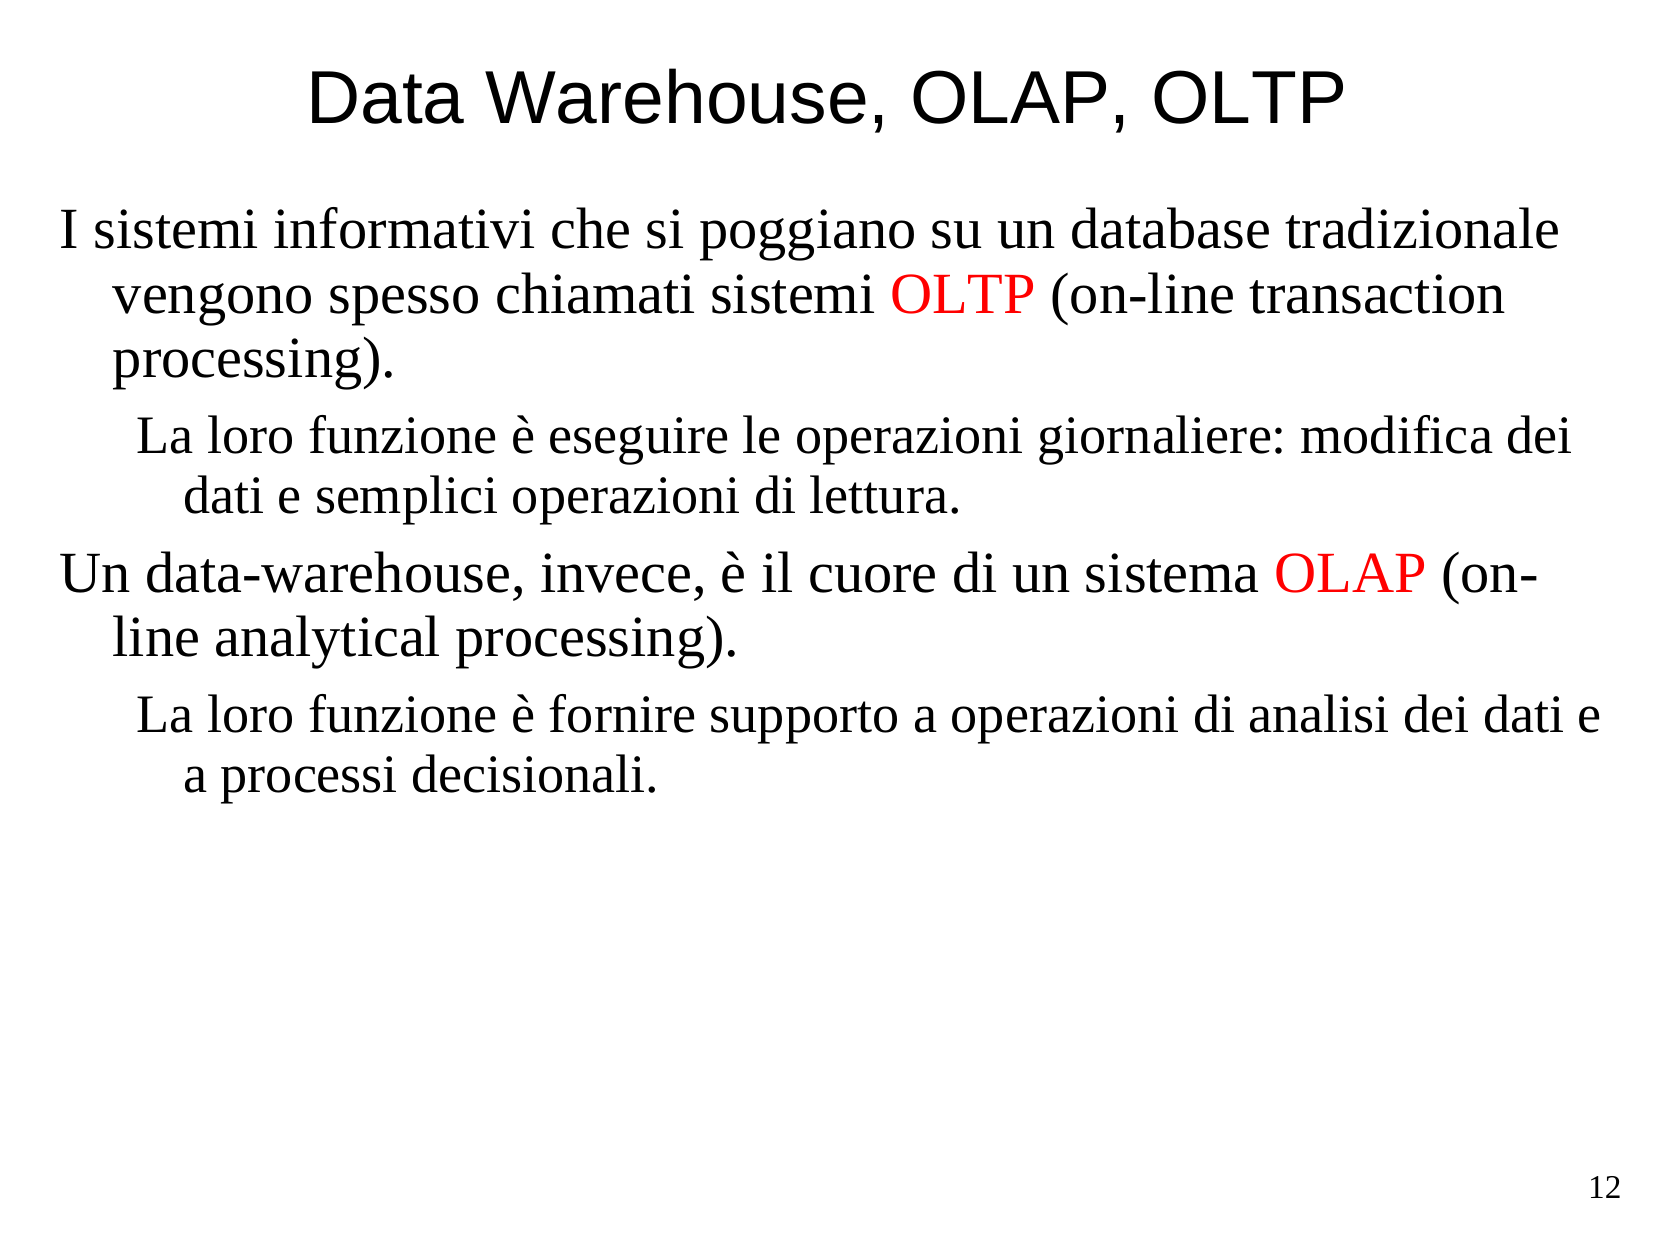

# Data Warehouse, OLAP, OLTP
I sistemi informativi che si poggiano su un database tradizionale vengono spesso chiamati sistemi OLTP (on-line transaction processing).
La loro funzione è eseguire le operazioni giornaliere: modifica dei dati e semplici operazioni di lettura.
Un data-warehouse, invece, è il cuore di un sistema OLAP (on-line analytical processing).
La loro funzione è fornire supporto a operazioni di analisi dei dati e a processi decisionali.